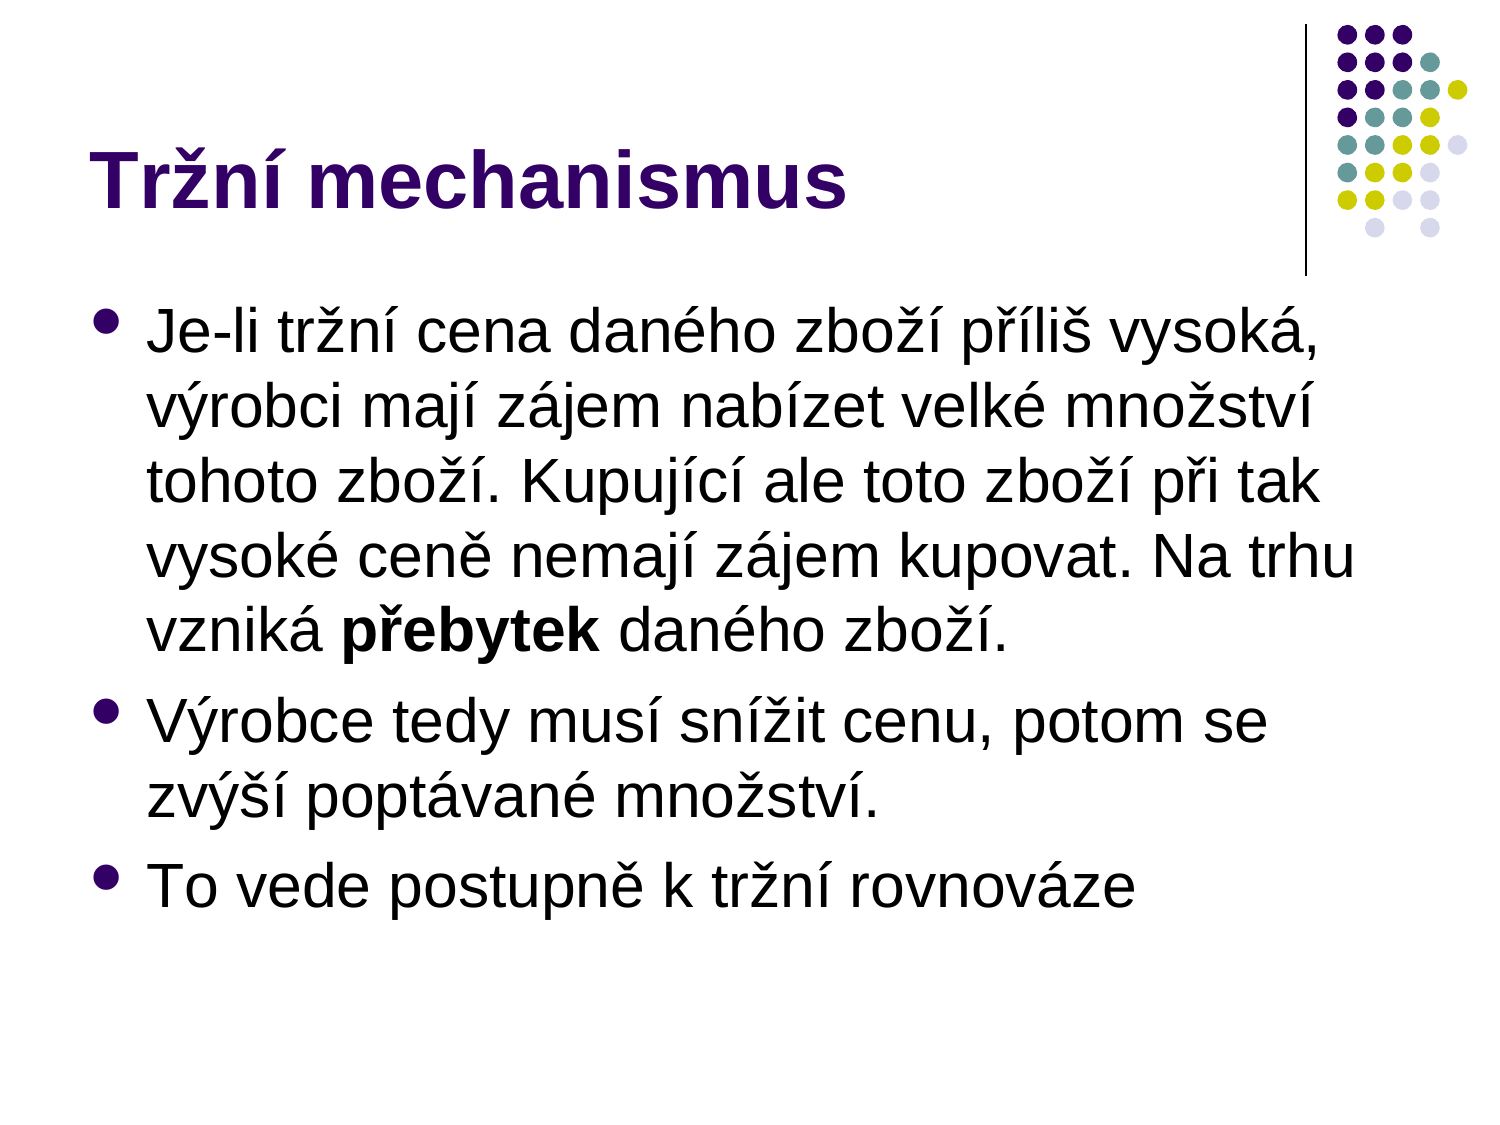

# Tržní mechanismus
Je-li tržní cena daného zboží příliš vysoká, výrobci mají zájem nabízet velké množství tohoto zboží. Kupující ale toto zboží při tak vysoké ceně nemají zájem kupovat. Na trhu vzniká přebytek daného zboží.
Výrobce tedy musí snížit cenu, potom se zvýší poptávané množství.
To vede postupně k tržní rovnováze